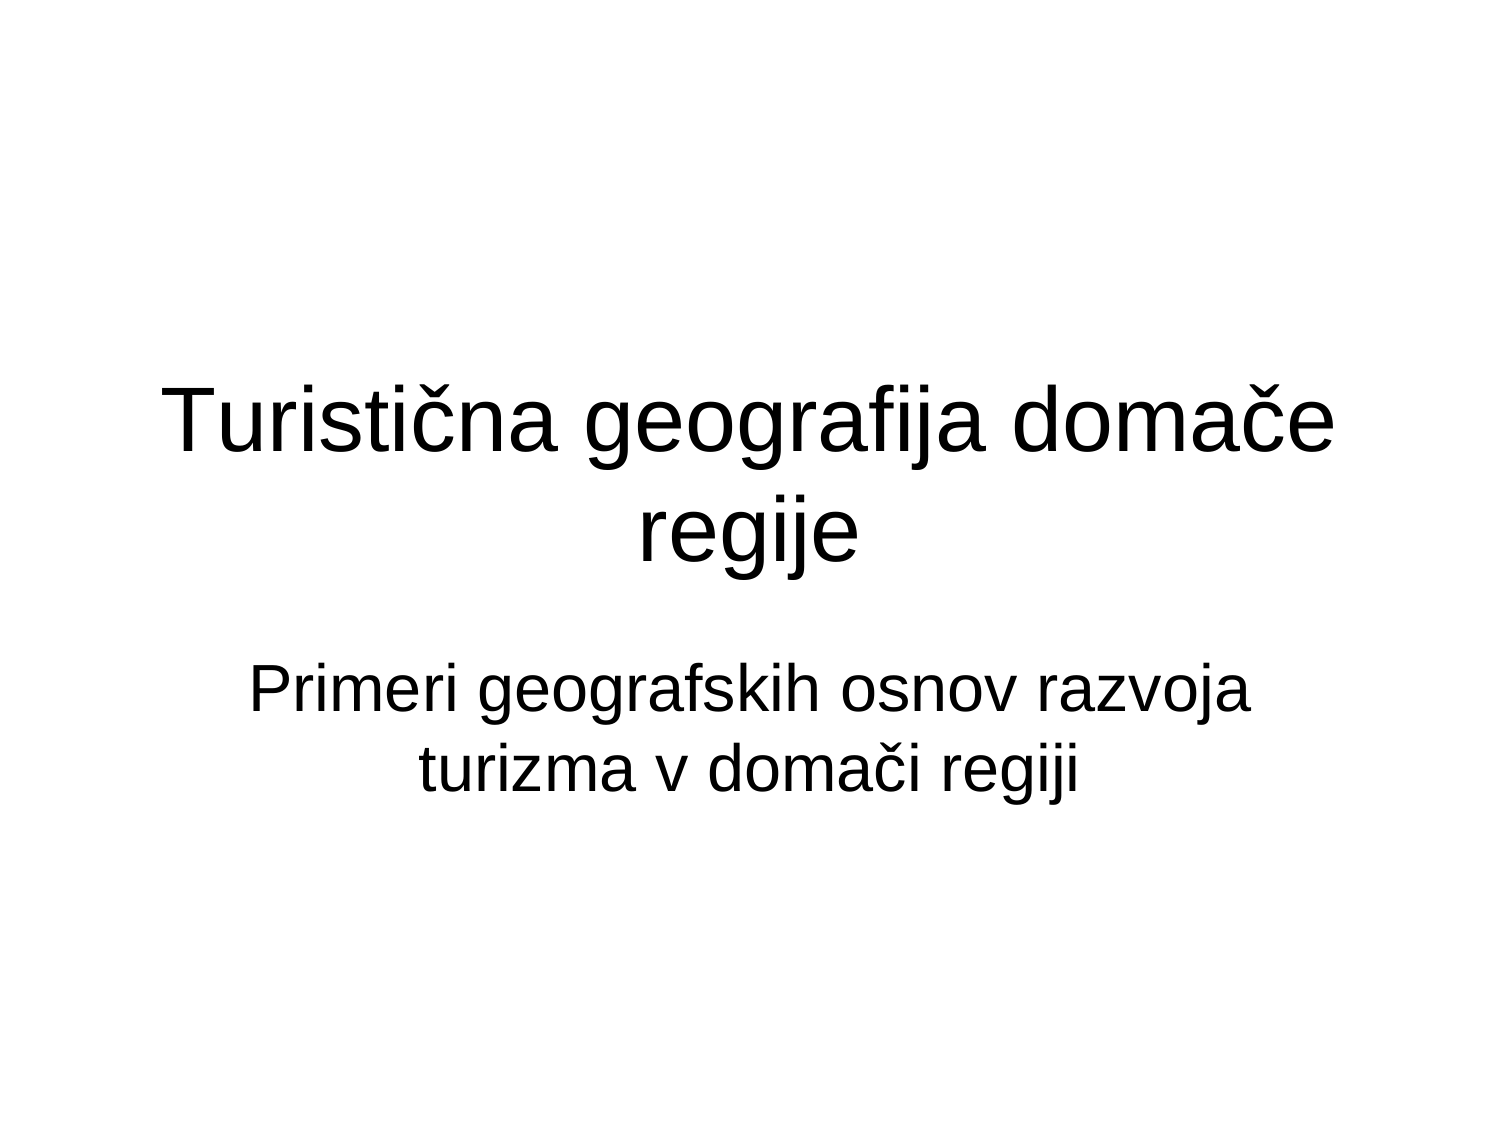

# Turistična geografija domače regije
Primeri geografskih osnov razvoja turizma v domači regiji